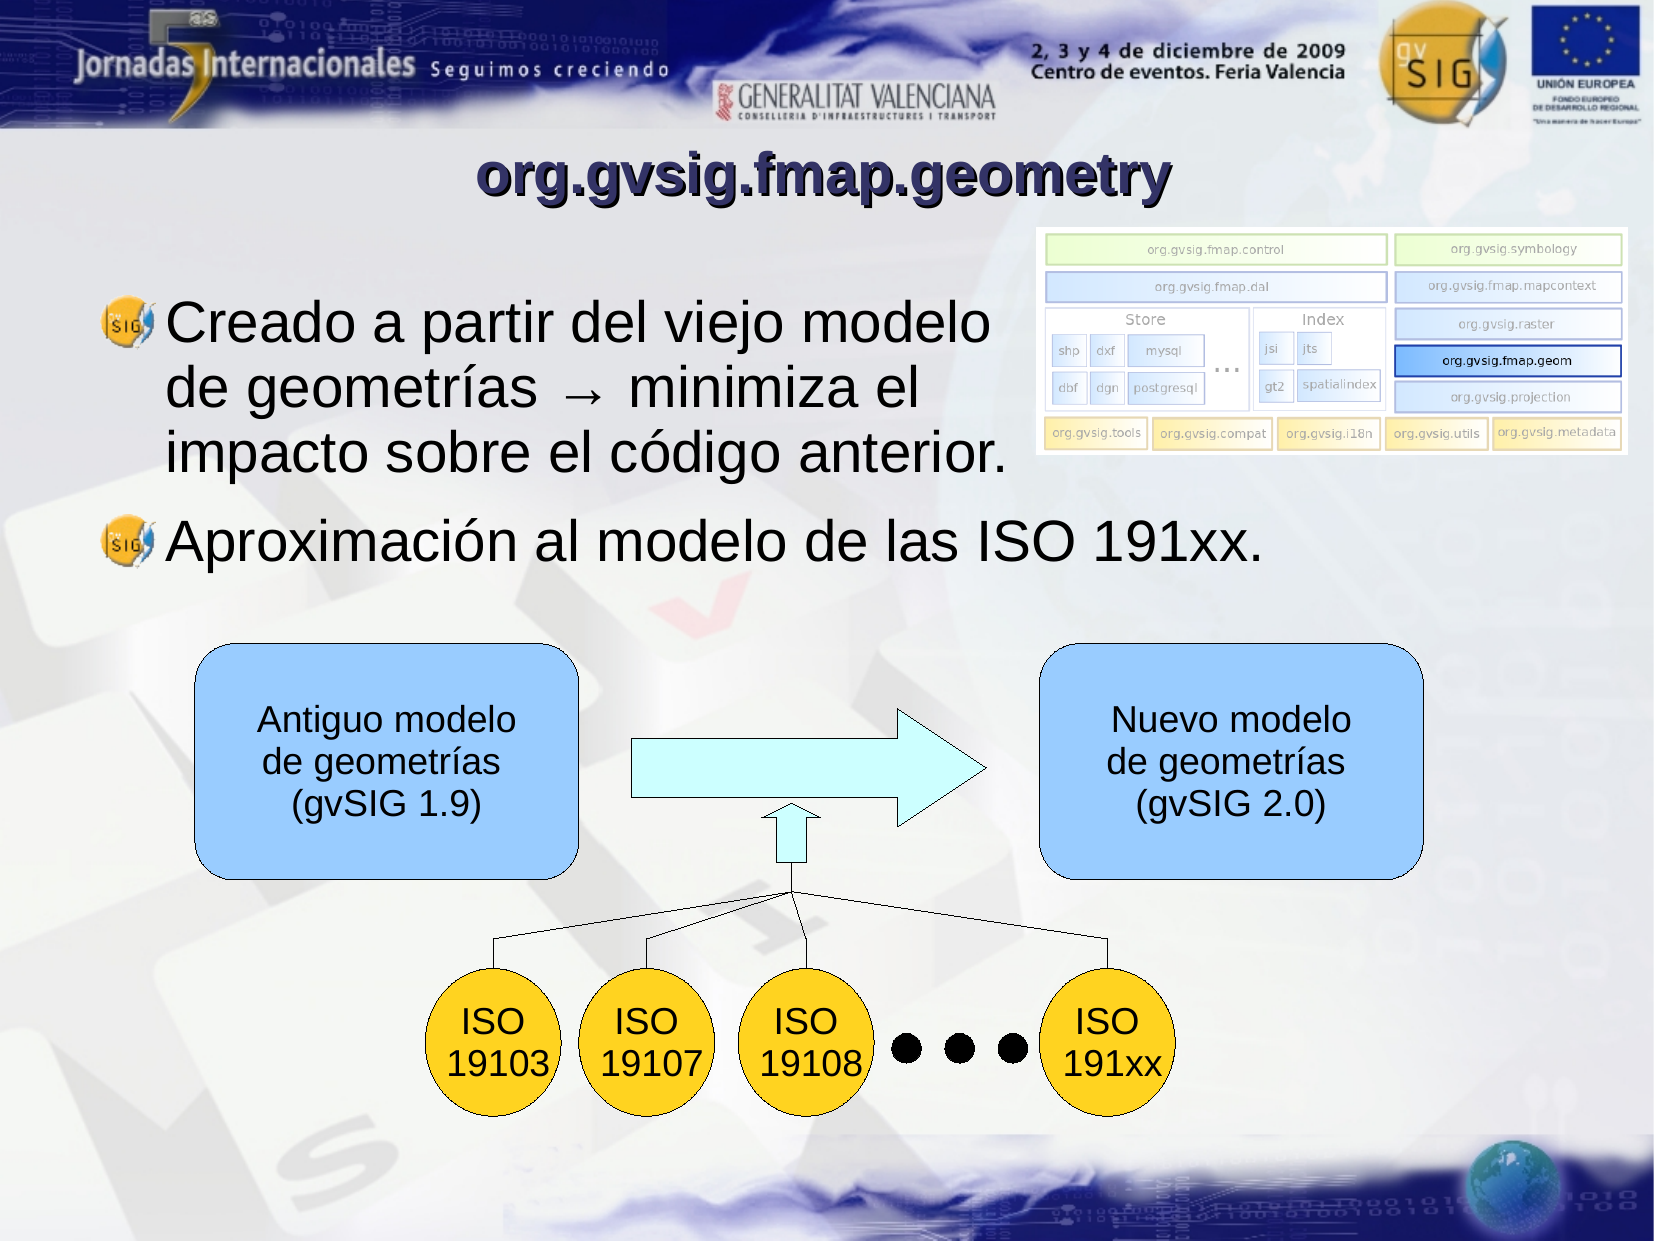

# org.gvsig.fmap.geometry
Creado a partir del viejo modelo
de geometrías → minimiza el
impacto sobre el código anterior.
Aproximación al modelo de las ISO 191xx.
Antiguo modelo
de geometrías
(gvSIG 1.9)
Nuevo modelo
de geometrías
(gvSIG 2.0)
ISO
 19103
ISO
 19107
ISO
 19108
ISO
 191xx